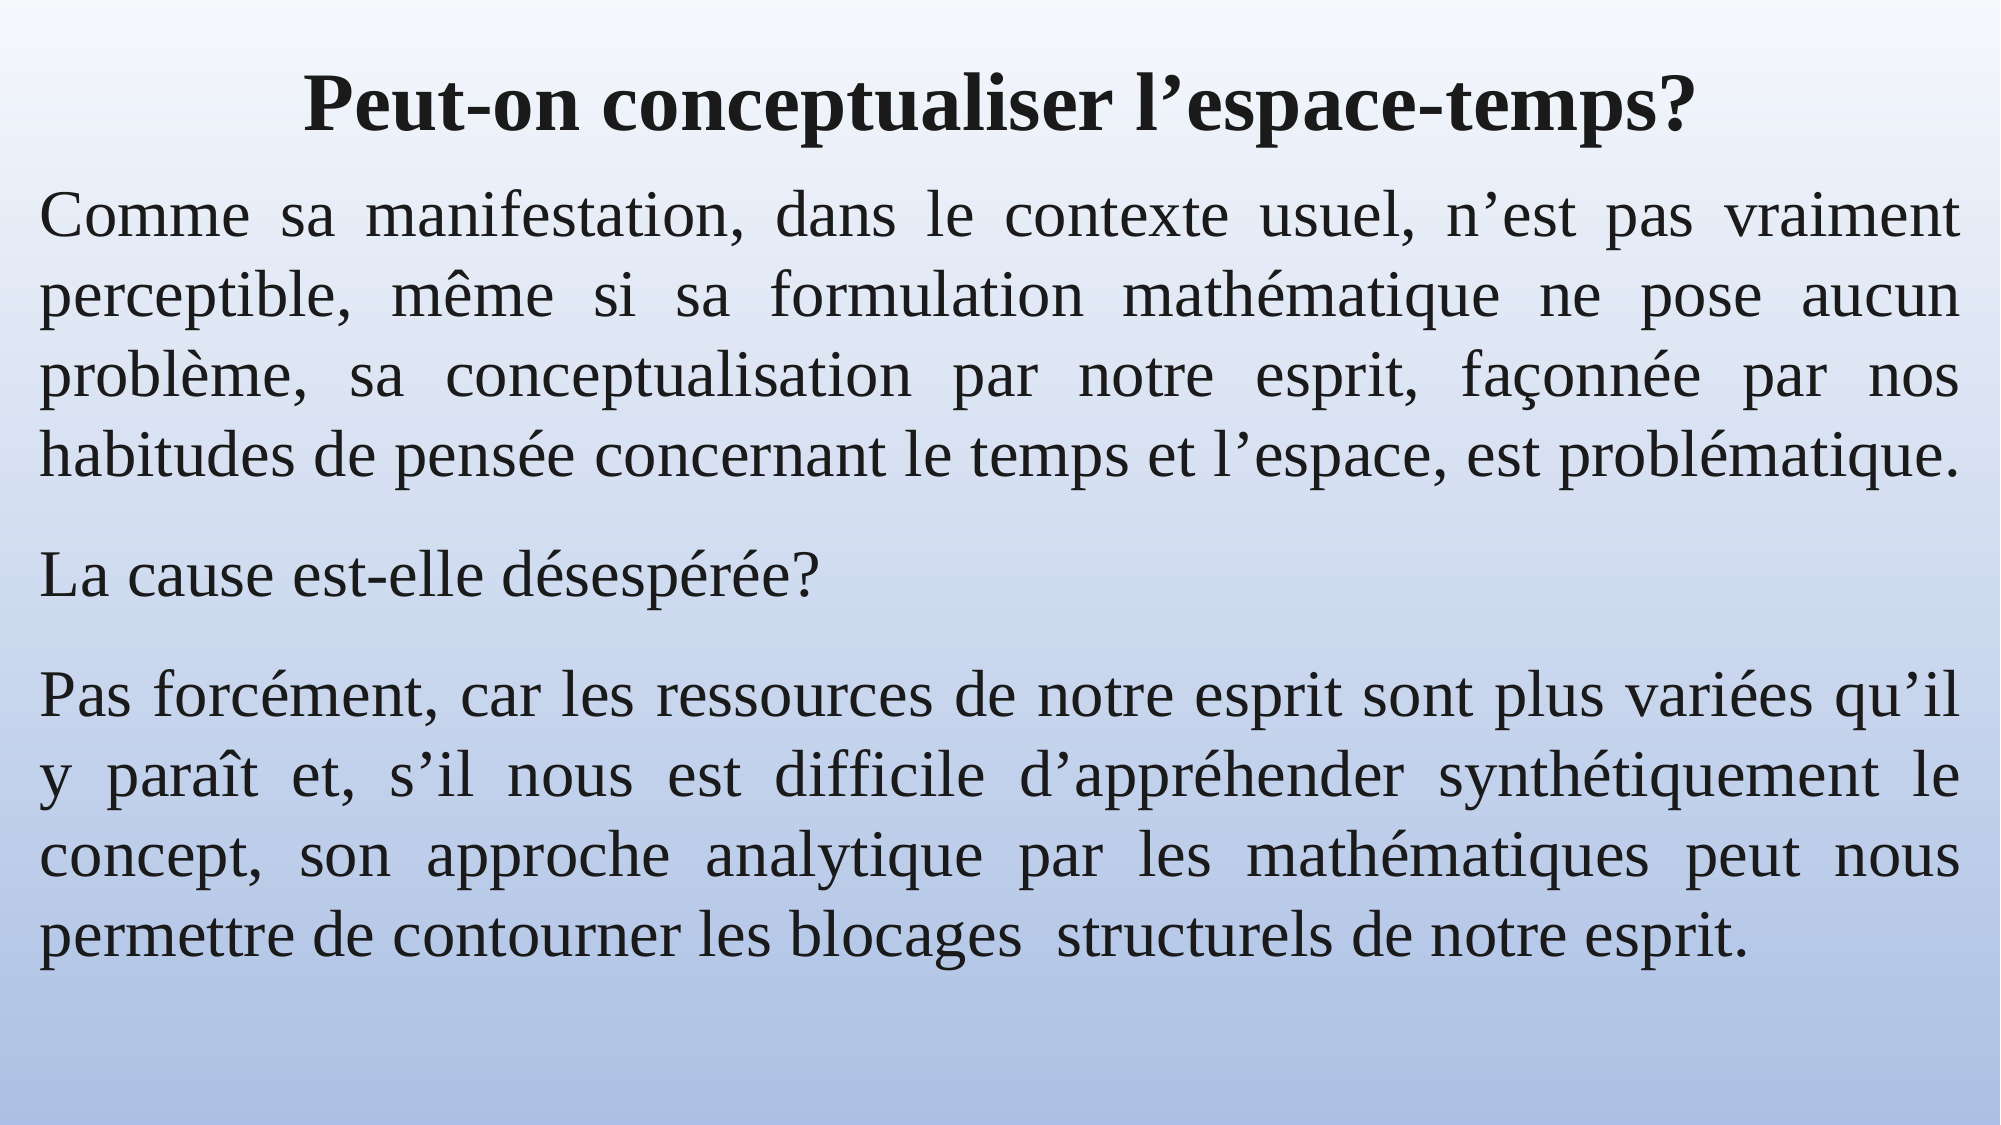

Peut-on conceptualiser l’espace-temps?
Comme sa manifestation, dans le contexte usuel, n’est pas vraiment perceptible, même si sa formulation mathématique ne pose aucun problème, sa conceptualisation par notre esprit, façonnée par nos habitudes de pensée concernant le temps et l’espace, est problématique.
La cause est-elle désespérée?
Pas forcément, car les ressources de notre esprit sont plus variées qu’il y paraît et, s’il nous est difficile d’appréhender synthétiquement le concept, son approche analytique par les mathématiques peut nous permettre de contourner les blocages structurels de notre esprit.